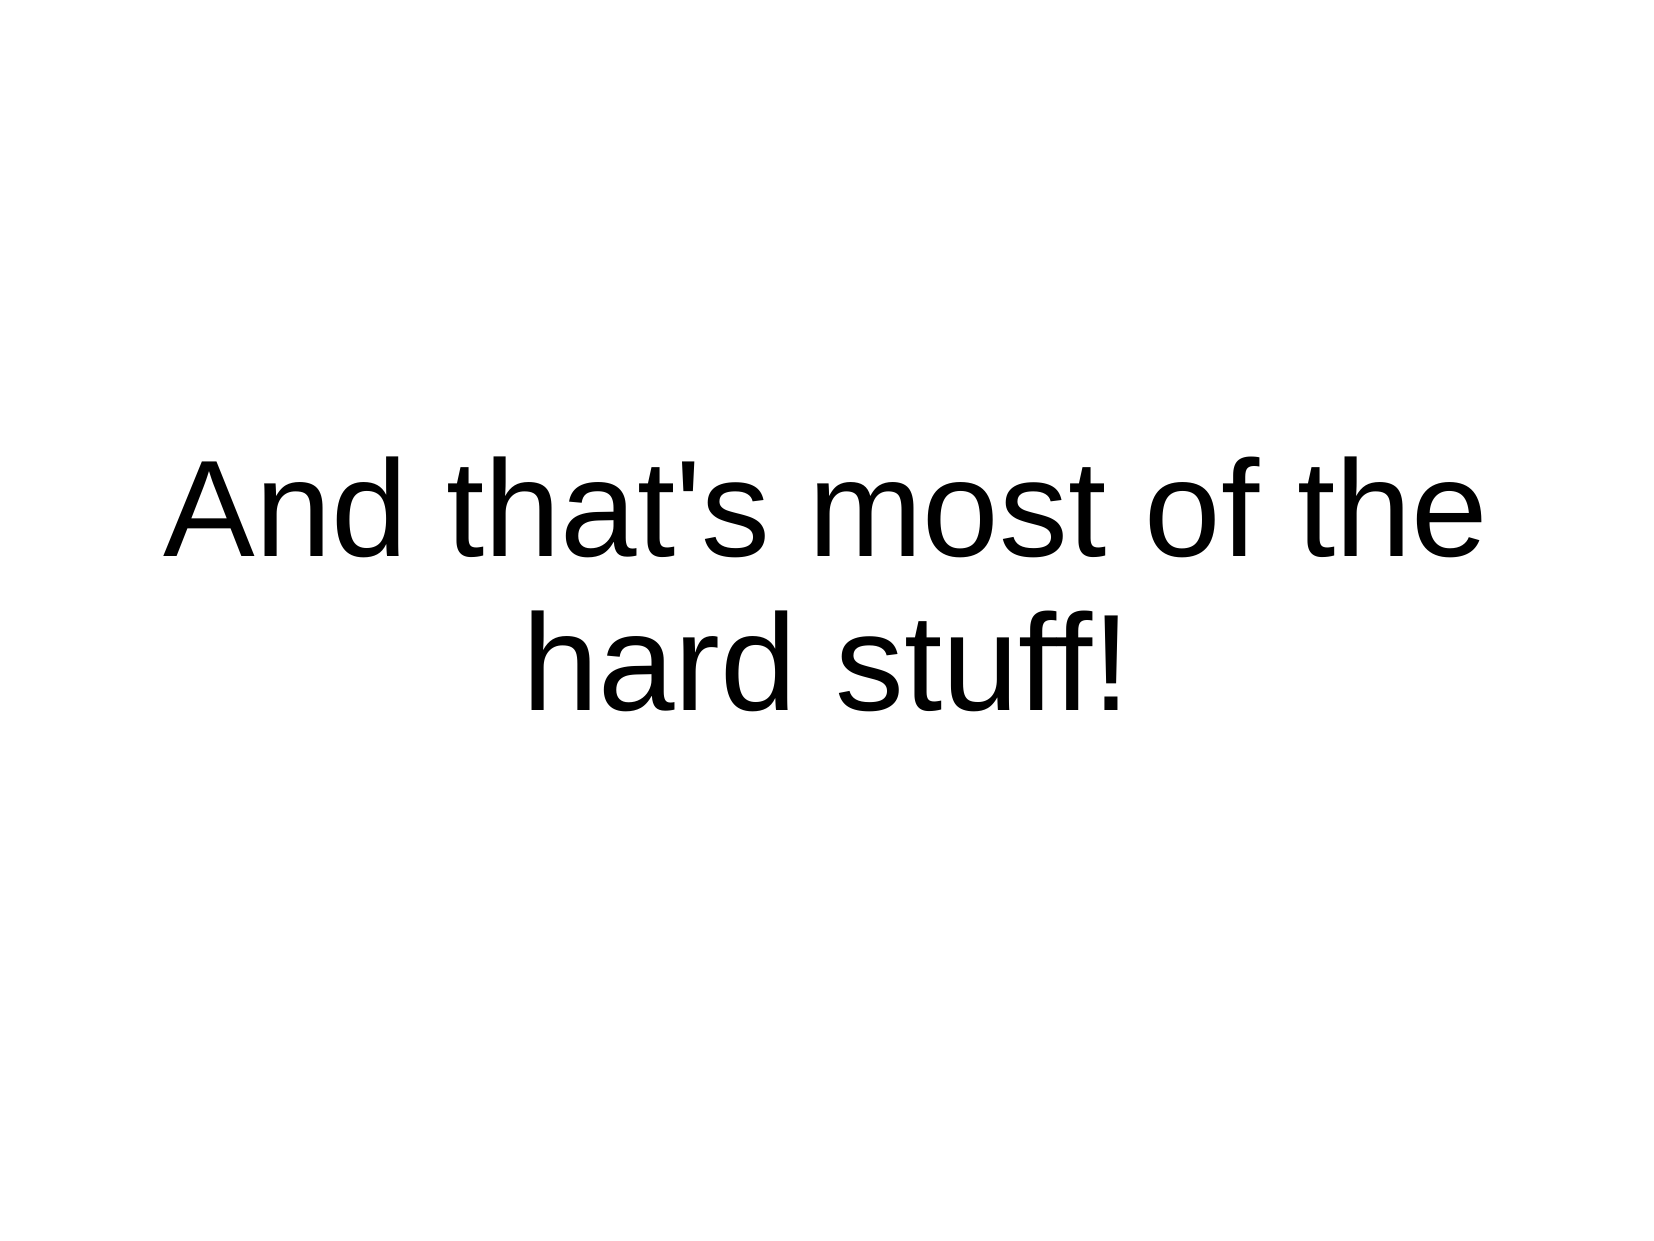

# And that's most of the hard stuff!